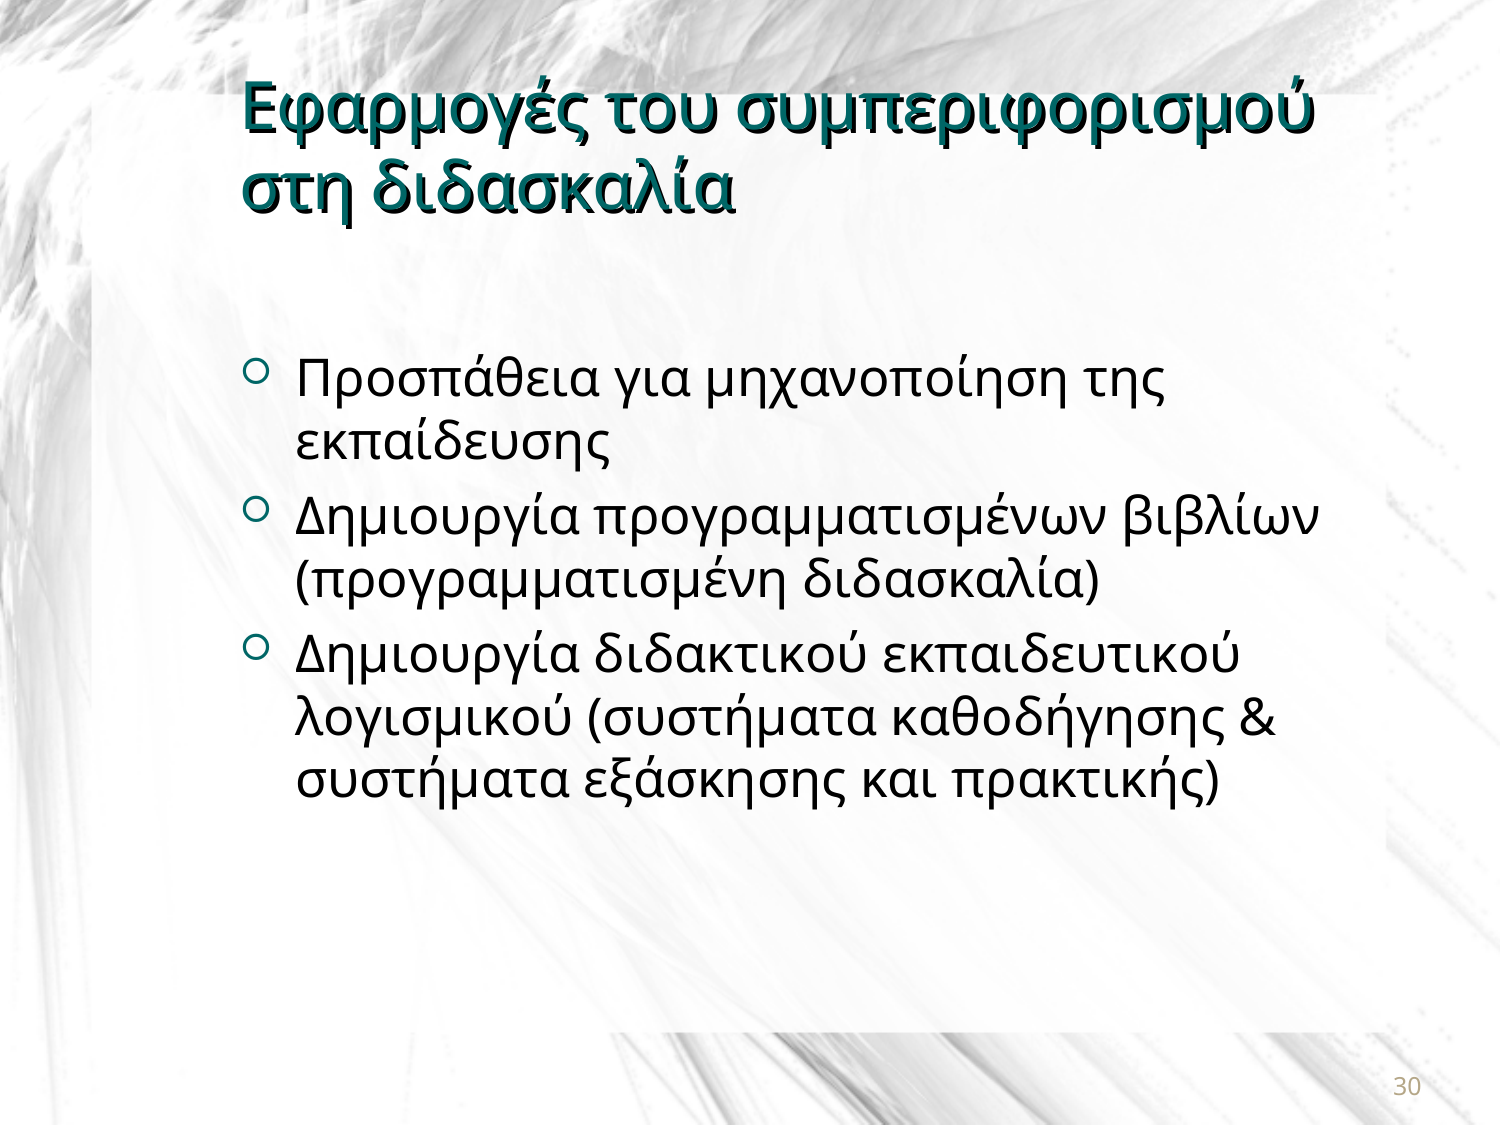

Εφαρμογές του συμπεριφορισμού στη διδασκαλία
Προσπάθεια για μηχανοποίηση της εκπαίδευσης
Δημιουργία προγραμματισμένων βιβλίων (προγραμματισμένη διδασκαλία)
Δημιουργία διδακτικού εκπαιδευτικού λογισμικού (συστήματα καθοδήγησης & συστήματα εξάσκησης και πρακτικής)